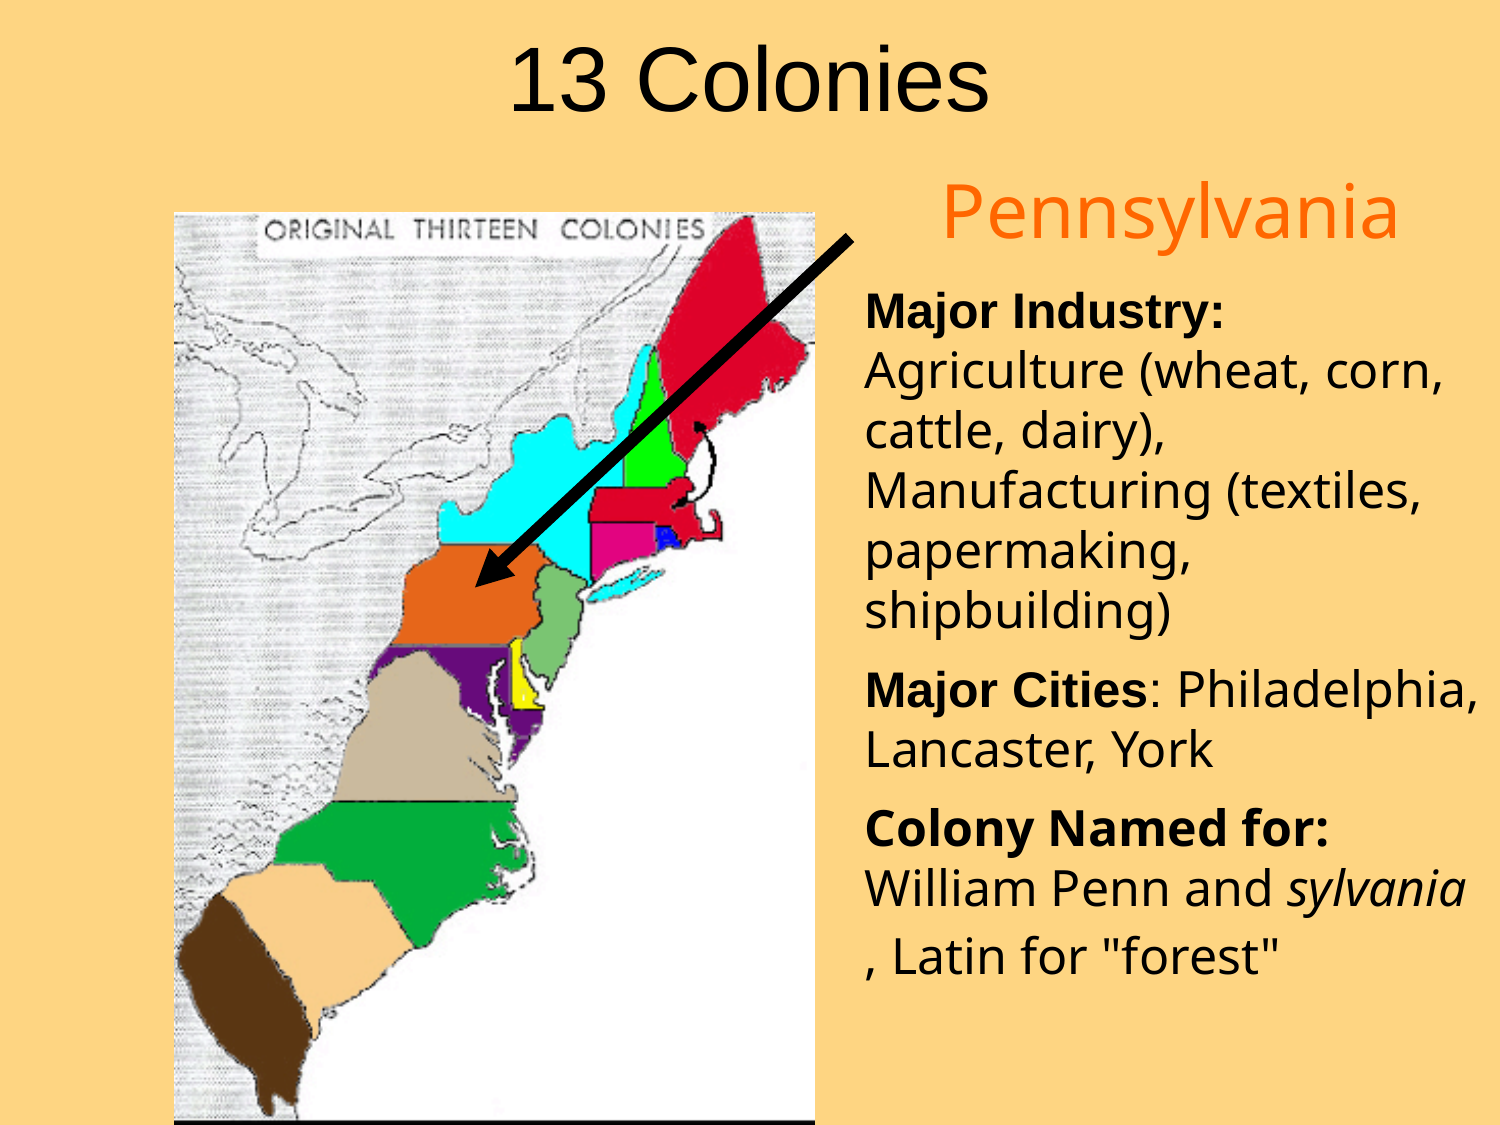

# 13 Colonies
Pennsylvania
Major Industry: Agriculture (wheat, corn, cattle, dairy), Manufacturing (textiles, papermaking, shipbuilding)
Major Cities: Philadelphia, Lancaster, York
Colony Named for: William Penn and sylvania, Latin for "forest"